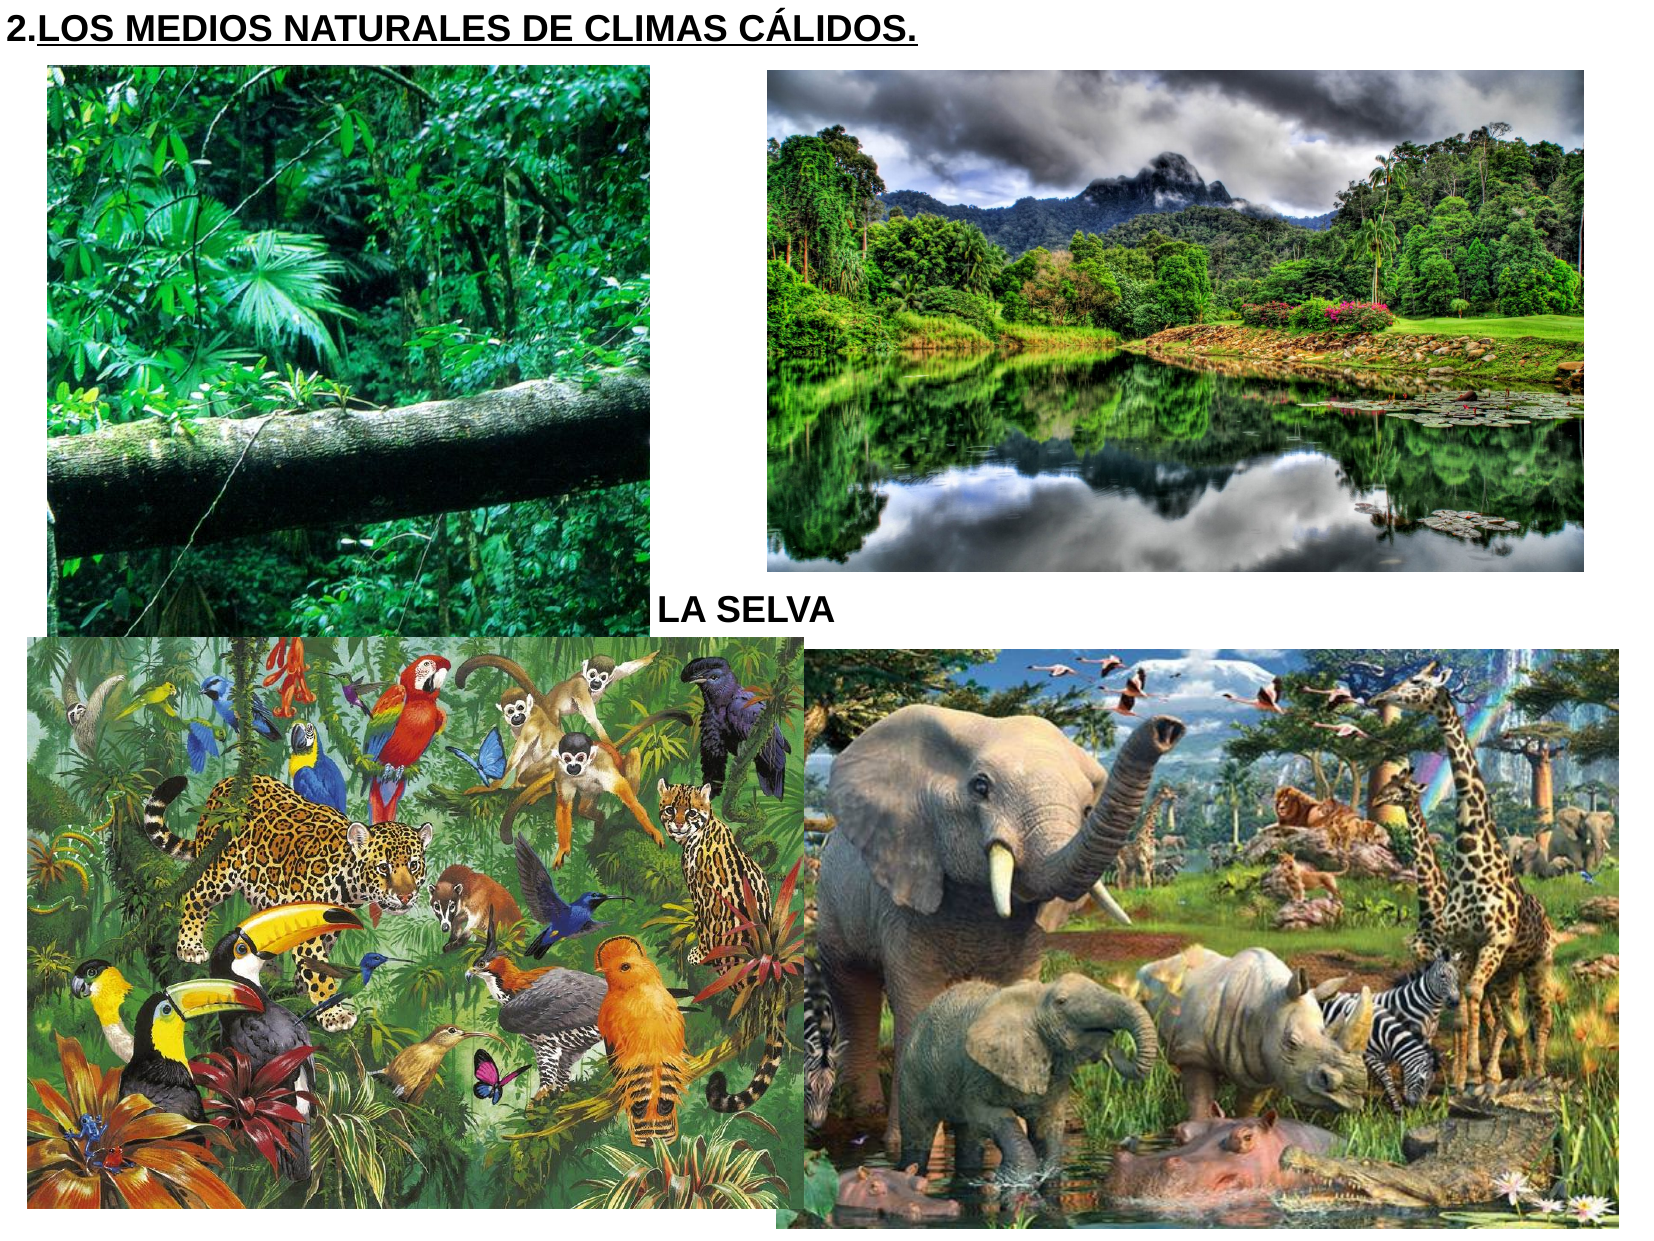

2.LOS MEDIOS NATURALES DE CLIMAS CÁLIDOS.
LA SELVA